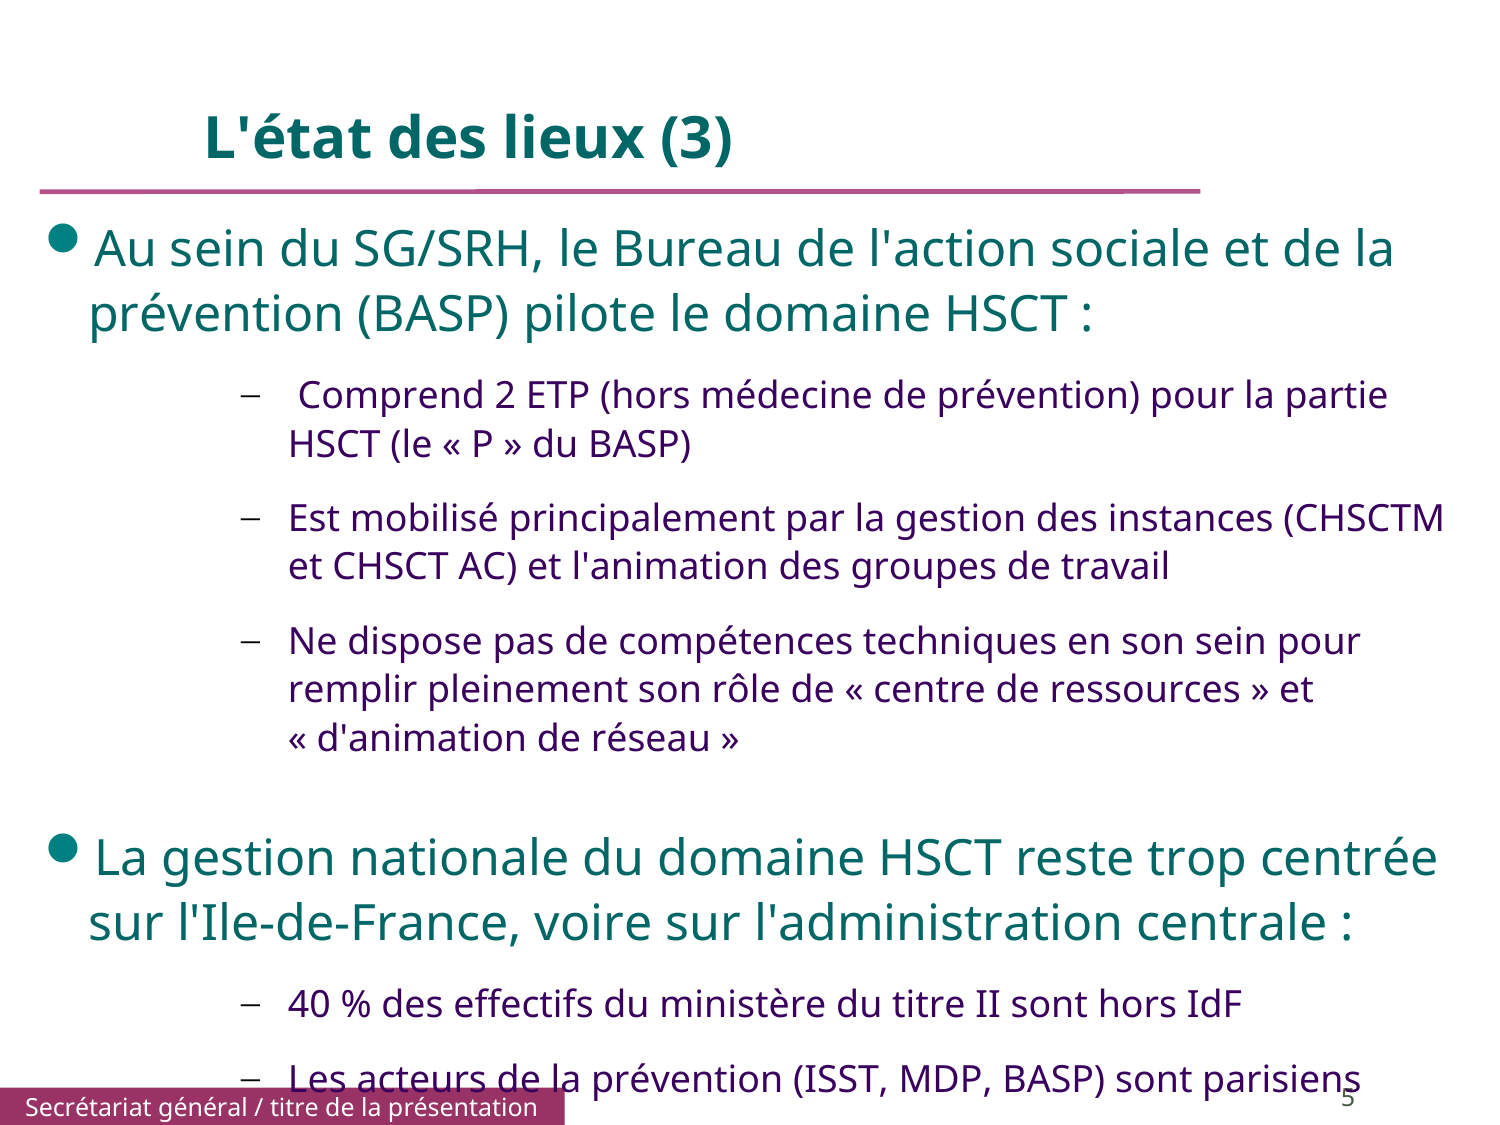

# L'état des lieux (3)
Au sein du SG/SRH, le Bureau de l'action sociale et de la prévention (BASP) pilote le domaine HSCT :
 Comprend 2 ETP (hors médecine de prévention) pour la partie HSCT (le « P » du BASP)
Est mobilisé principalement par la gestion des instances (CHSCTM et CHSCT AC) et l'animation des groupes de travail
Ne dispose pas de compétences techniques en son sein pour remplir pleinement son rôle de « centre de ressources » et « d'animation de réseau »
La gestion nationale du domaine HSCT reste trop centrée sur l'Ile-de-France, voire sur l'administration centrale :
40 % des effectifs du ministère du titre II sont hors IdF
Les acteurs de la prévention (ISST, MDP, BASP) sont parisiens
5